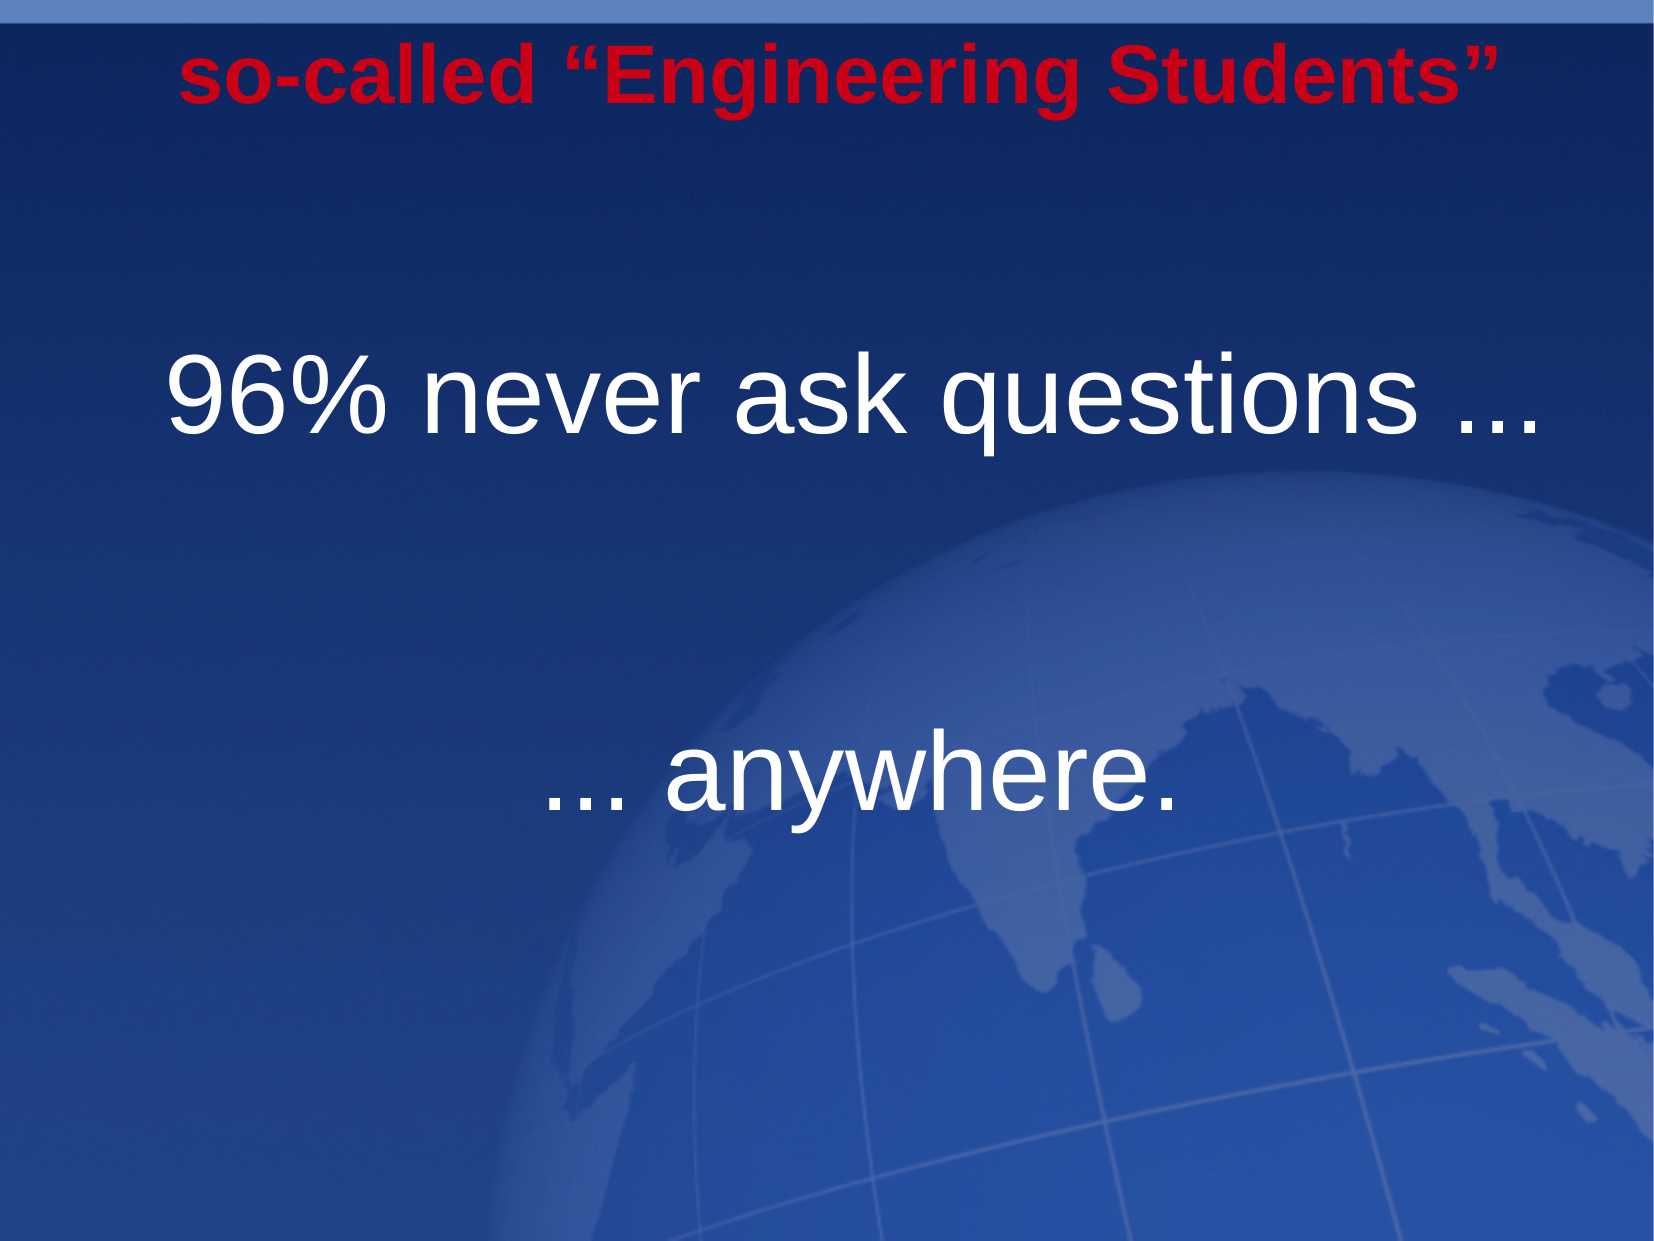

so-called “Engineering Students”
 96% never ask questions ...
 ... anywhere.